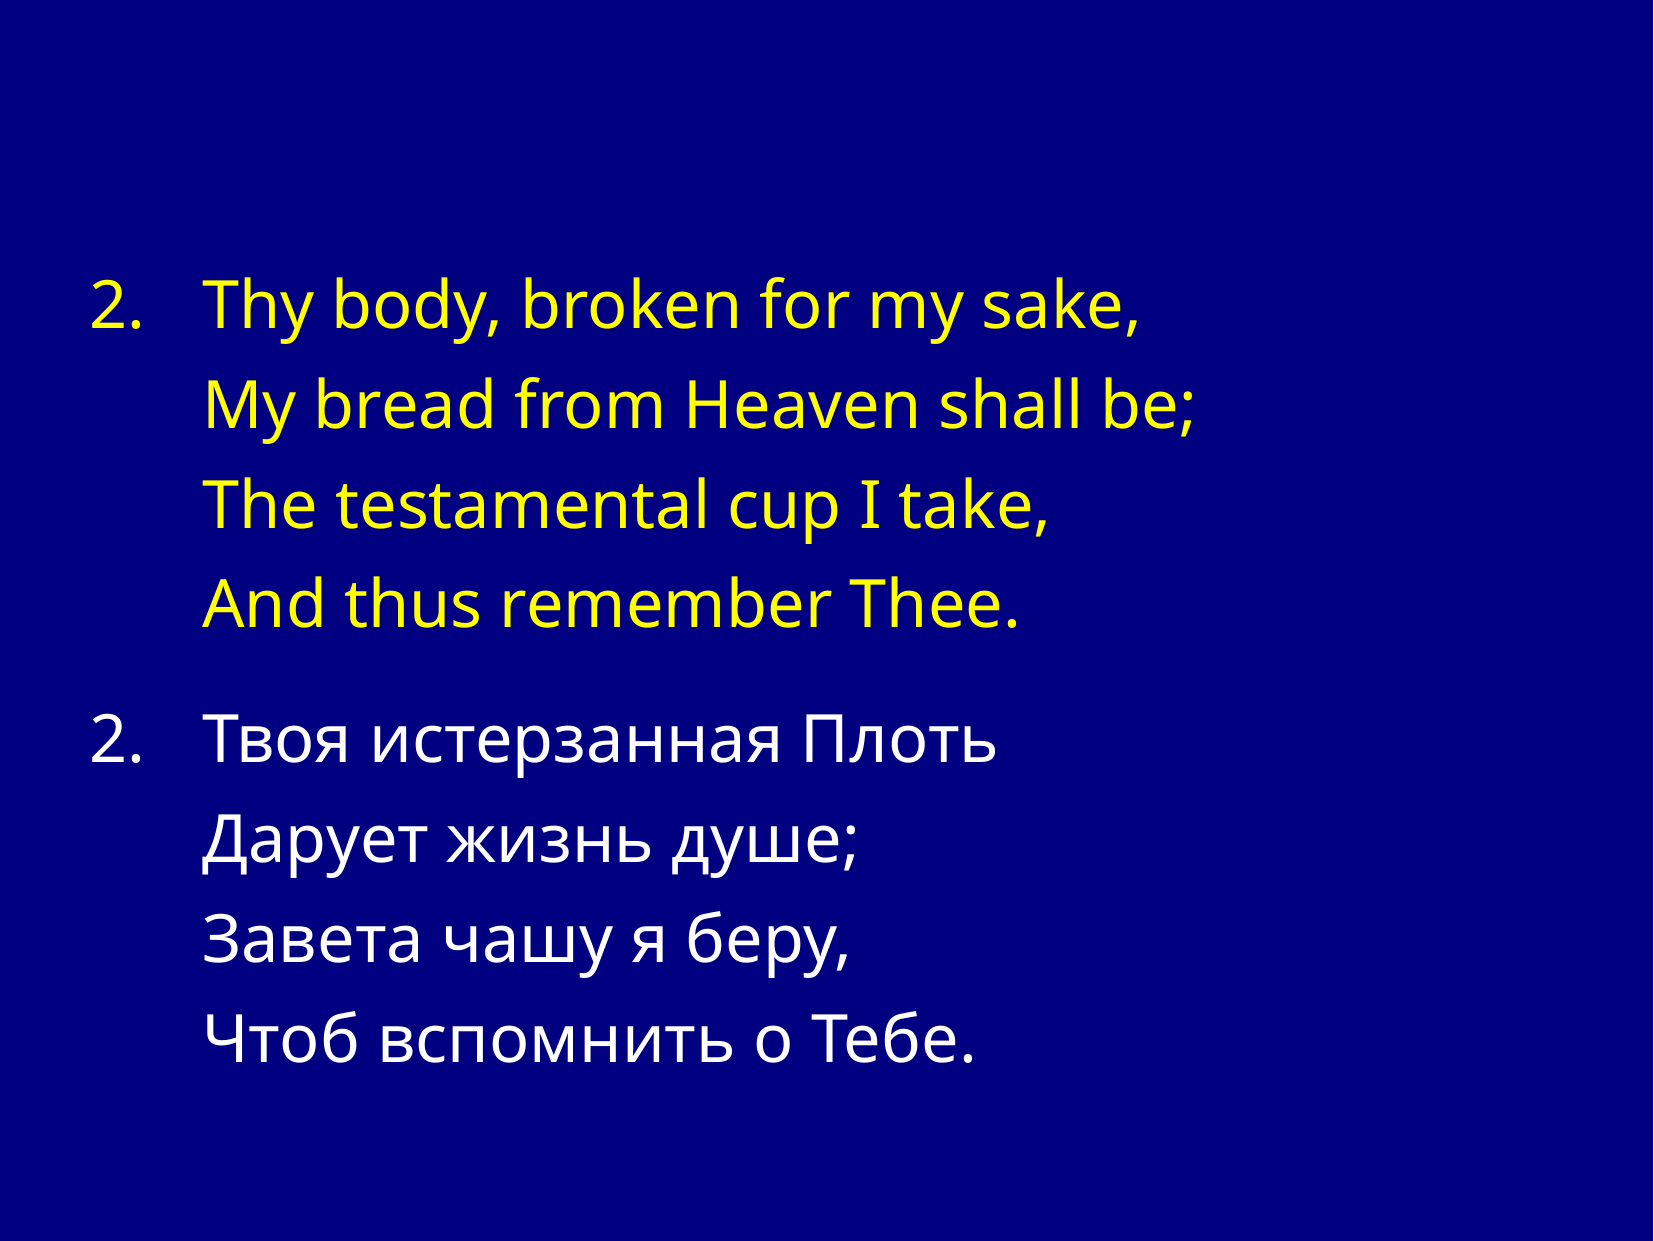

2.	Thy body, broken for my sake,
	My bread from Heaven shall be;
	The testamental cup I take,
	And thus remember Thee.
2.	Твоя истерзанная Плоть
	Дарует жизнь душе;
	Завета чашу я беру,
	Чтоб вспомнить о Тебе.